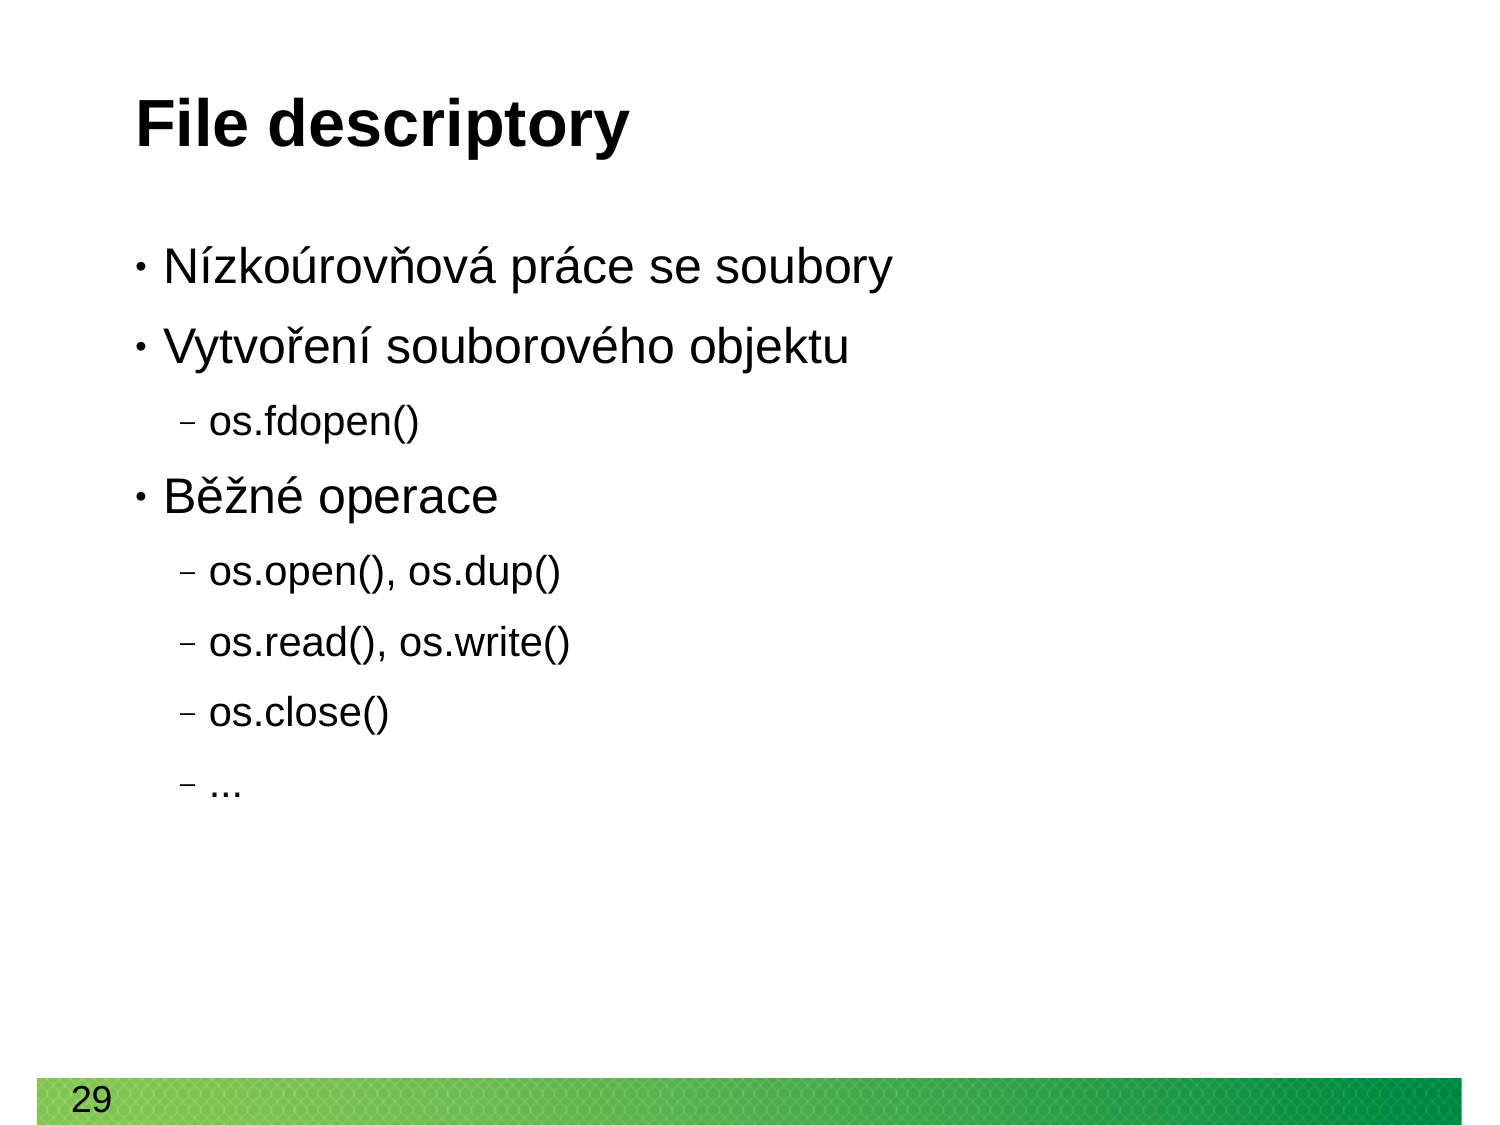

# File descriptory
Nízkoúrovňová práce se soubory
Vytvoření souborového objektu
os.fdopen()
Běžné operace
os.open(), os.dup()
os.read(), os.write()
os.close()
...